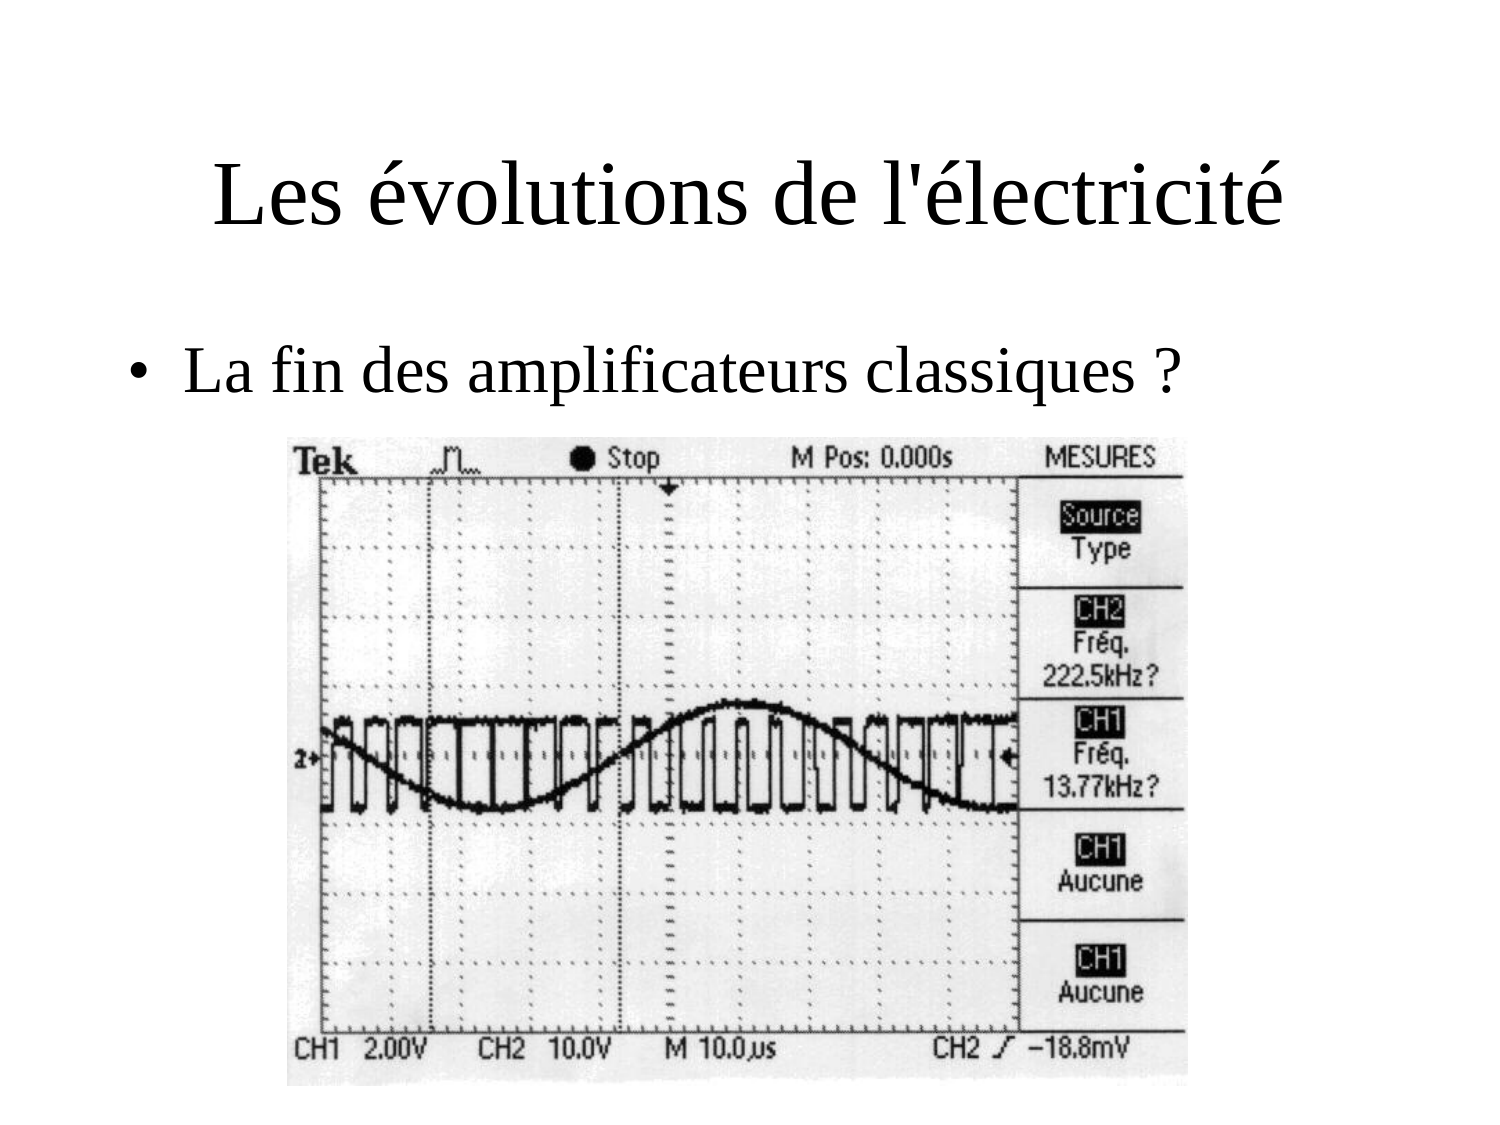

# Les évolutions de l'électricité
La fin des amplificateurs classiques ?